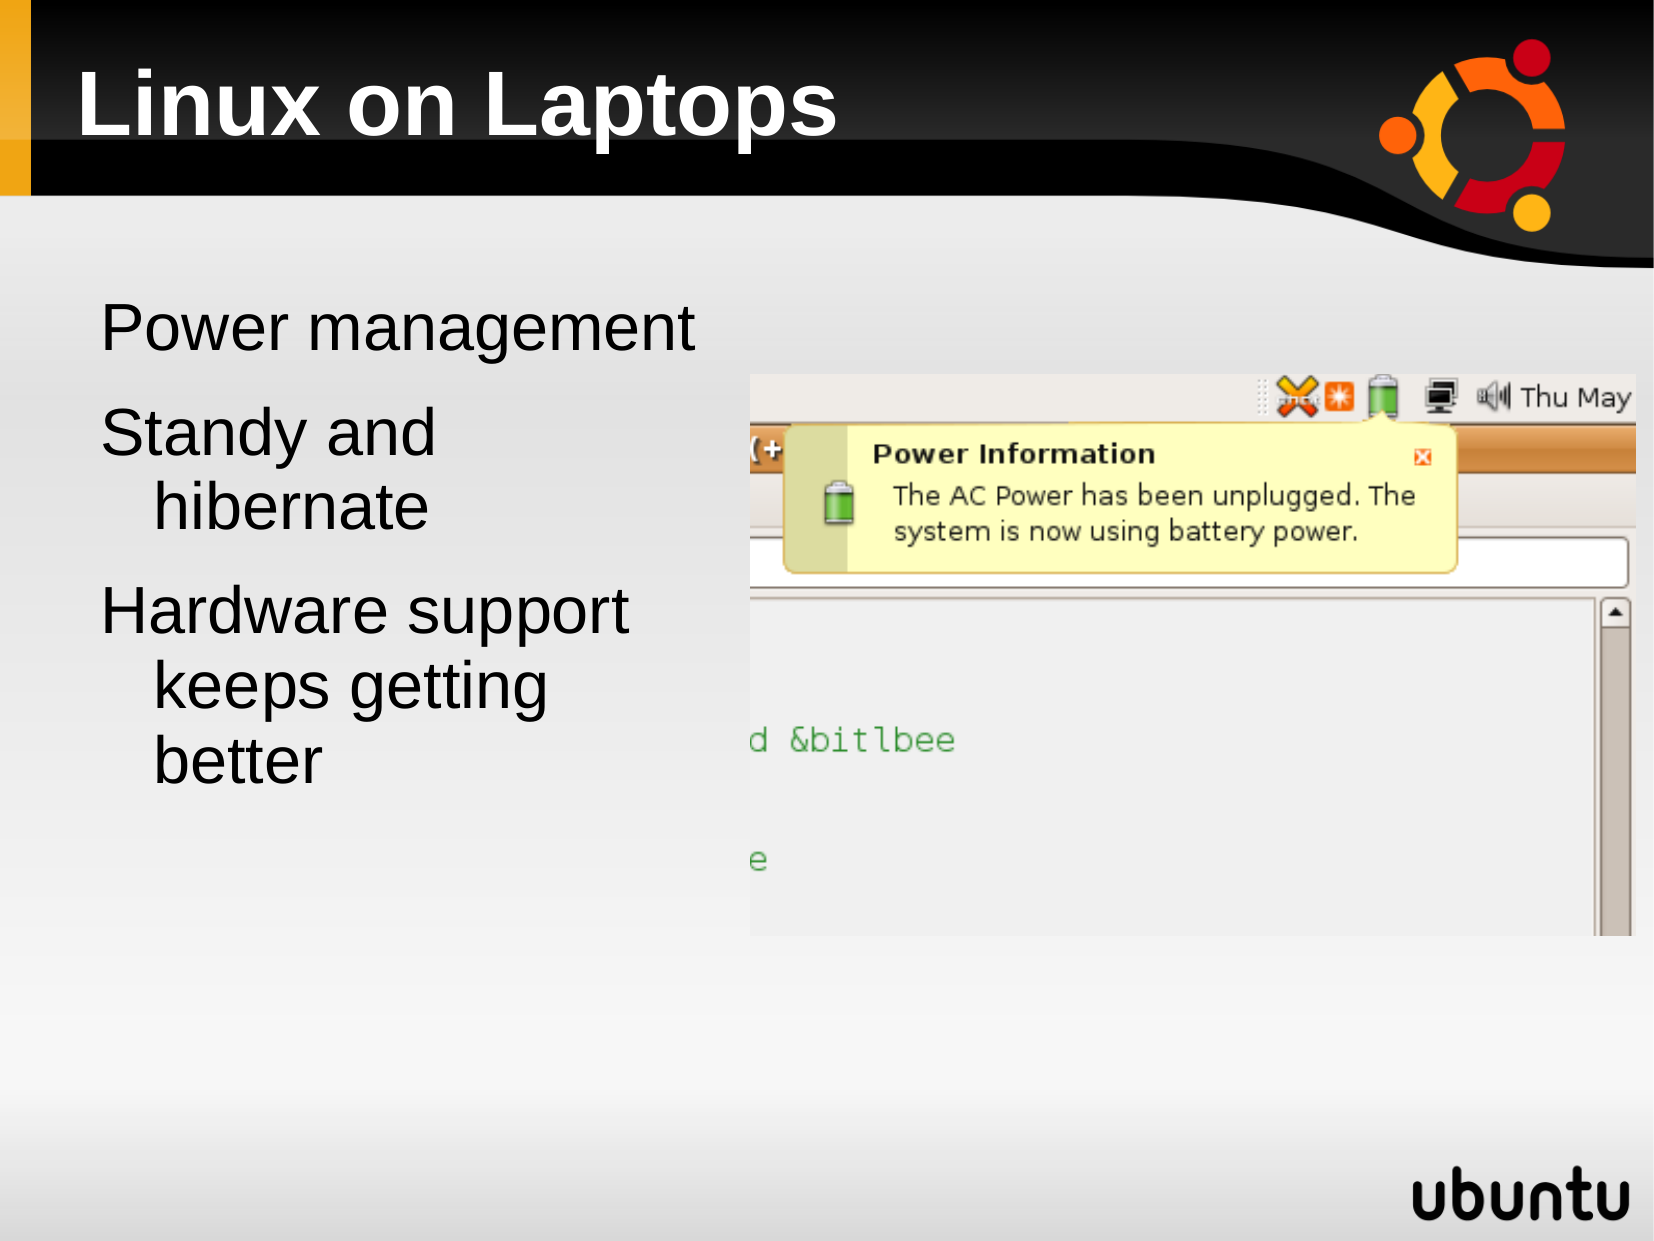

# Linux on Laptops
Power management
Standy and hibernate
Hardware support keeps getting better